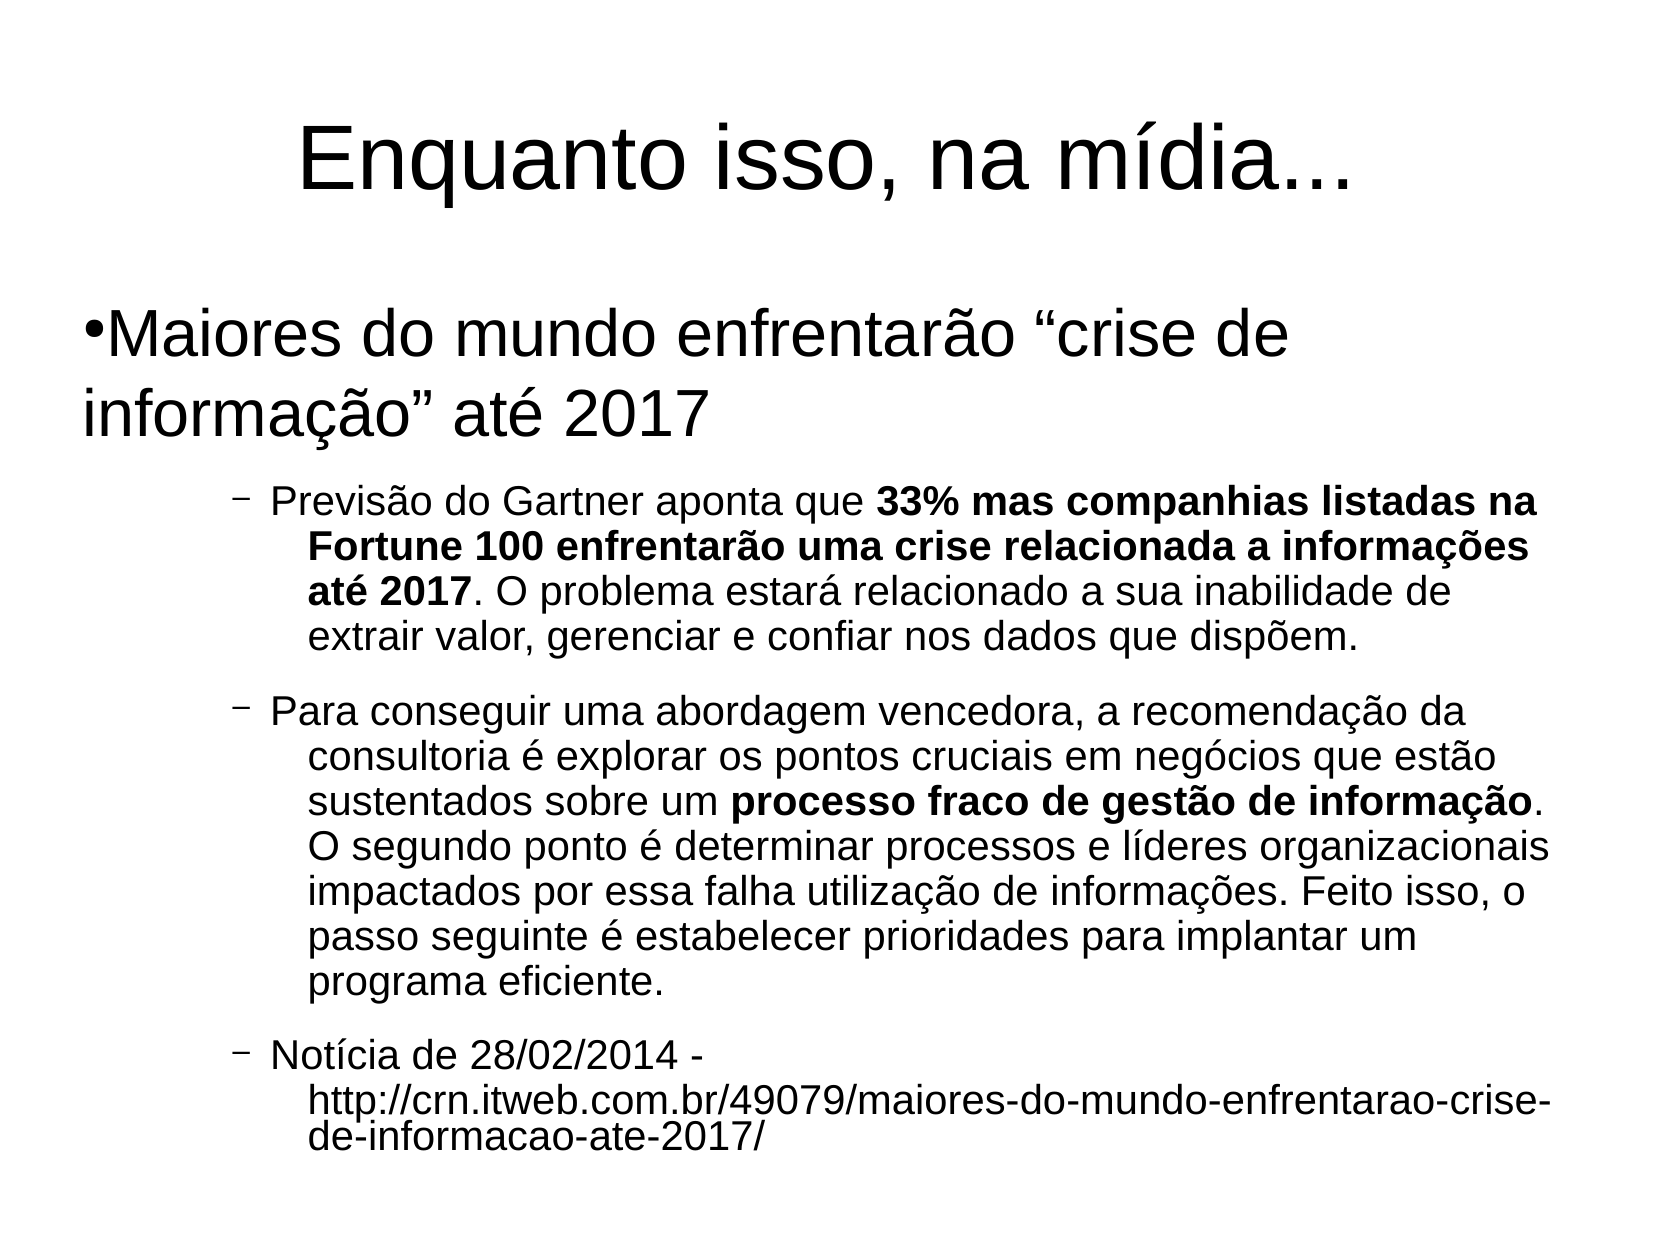

# Enquanto isso, na mídia...
Maiores do mundo enfrentarão “crise de informação” até 2017
Previsão do Gartner aponta que 33% mas companhias listadas na Fortune 100 enfrentarão uma crise relacionada a informações até 2017. O problema estará relacionado a sua inabilidade de extrair valor, gerenciar e confiar nos dados que dispõem.
Para conseguir uma abordagem vencedora, a recomendação da consultoria é explorar os pontos cruciais em negócios que estão sustentados sobre um processo fraco de gestão de informação. O segundo ponto é determinar processos e líderes organizacionais impactados por essa falha utilização de informações. Feito isso, o passo seguinte é estabelecer prioridades para implantar um programa eficiente.
Notícia de 28/02/2014 - http://crn.itweb.com.br/49079/maiores-do-mundo-enfrentarao-crise-de-informacao-ate-2017/